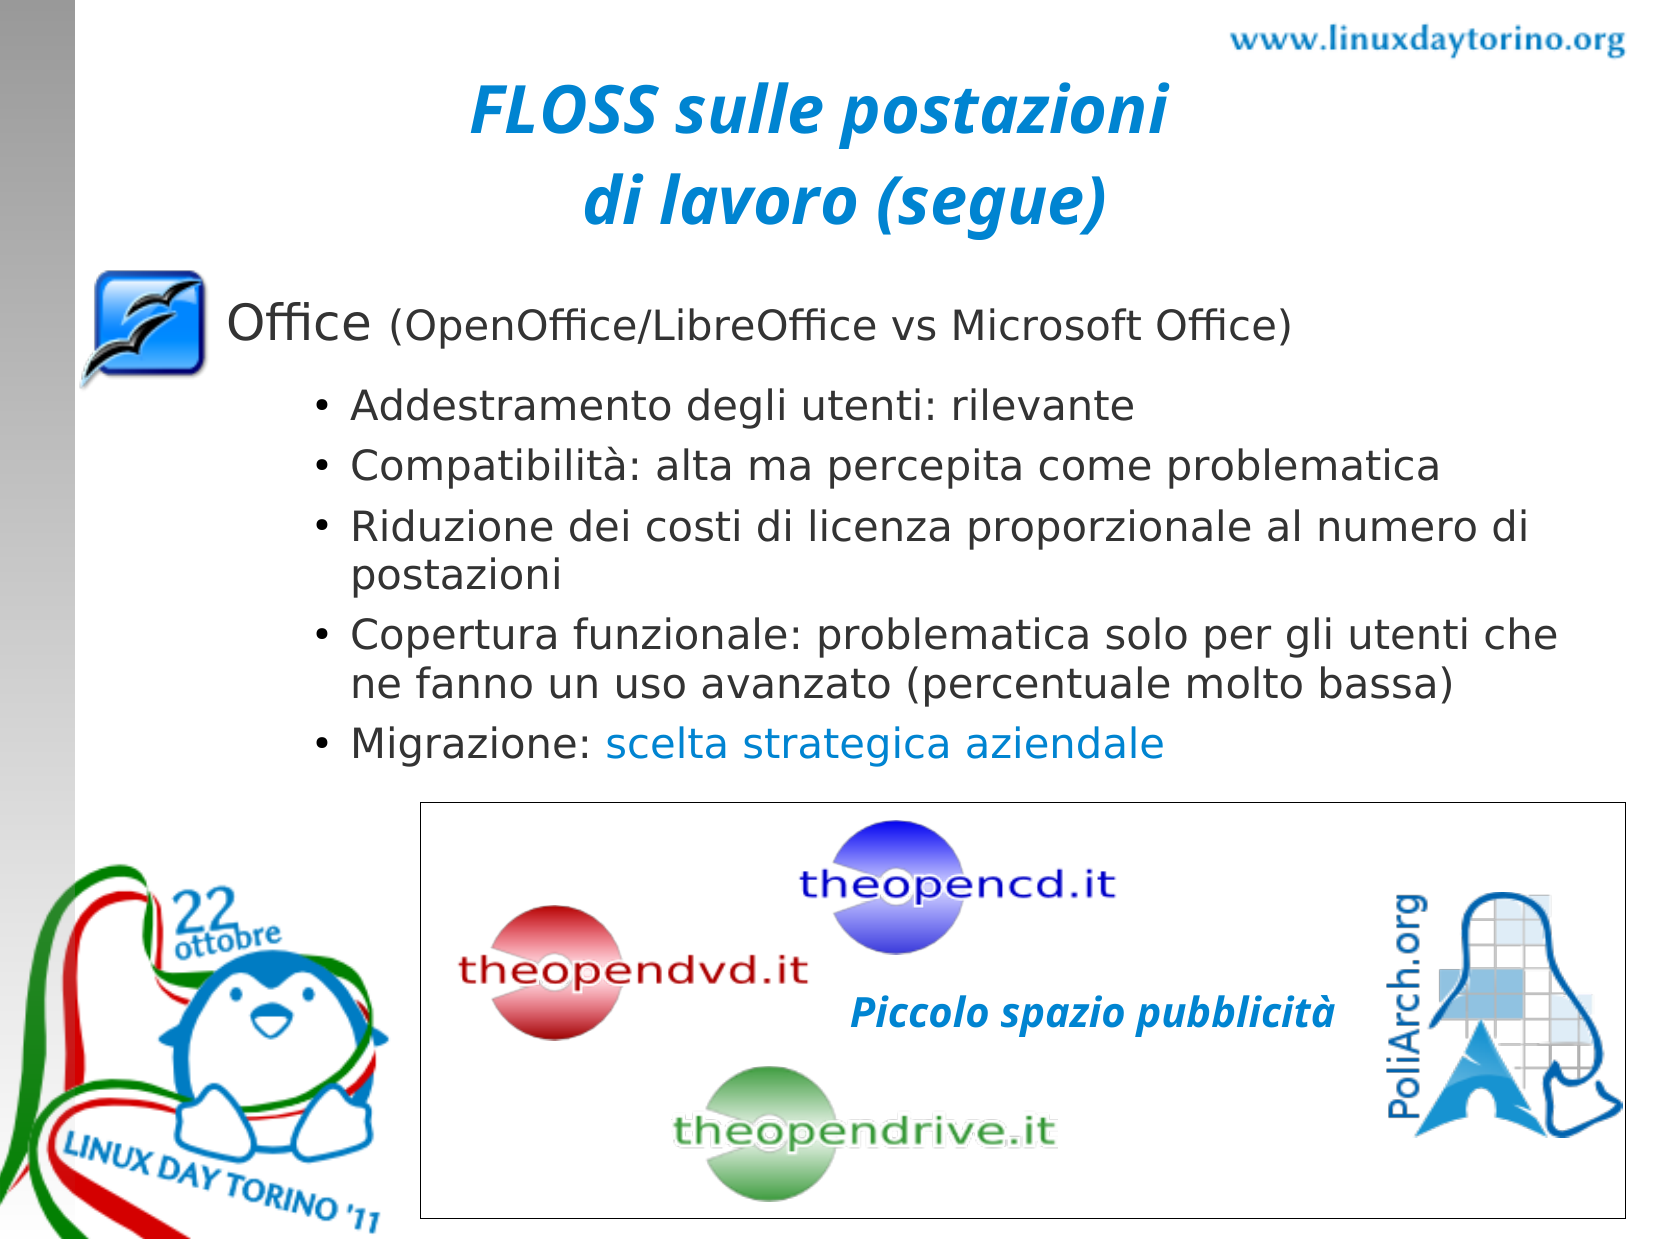

# FLOSS sulle postazioni di lavoro (segue)
Office (OpenOffice/LibreOffice vs Microsoft Office)
Addestramento degli utenti: rilevante
Compatibilità: alta ma percepita come problematica
Riduzione dei costi di licenza proporzionale al numero di postazioni
Copertura funzionale: problematica solo per gli utenti che ne fanno un uso avanzato (percentuale molto bassa)
Migrazione: scelta strategica aziendale
 Piccolo spazio pubblicità